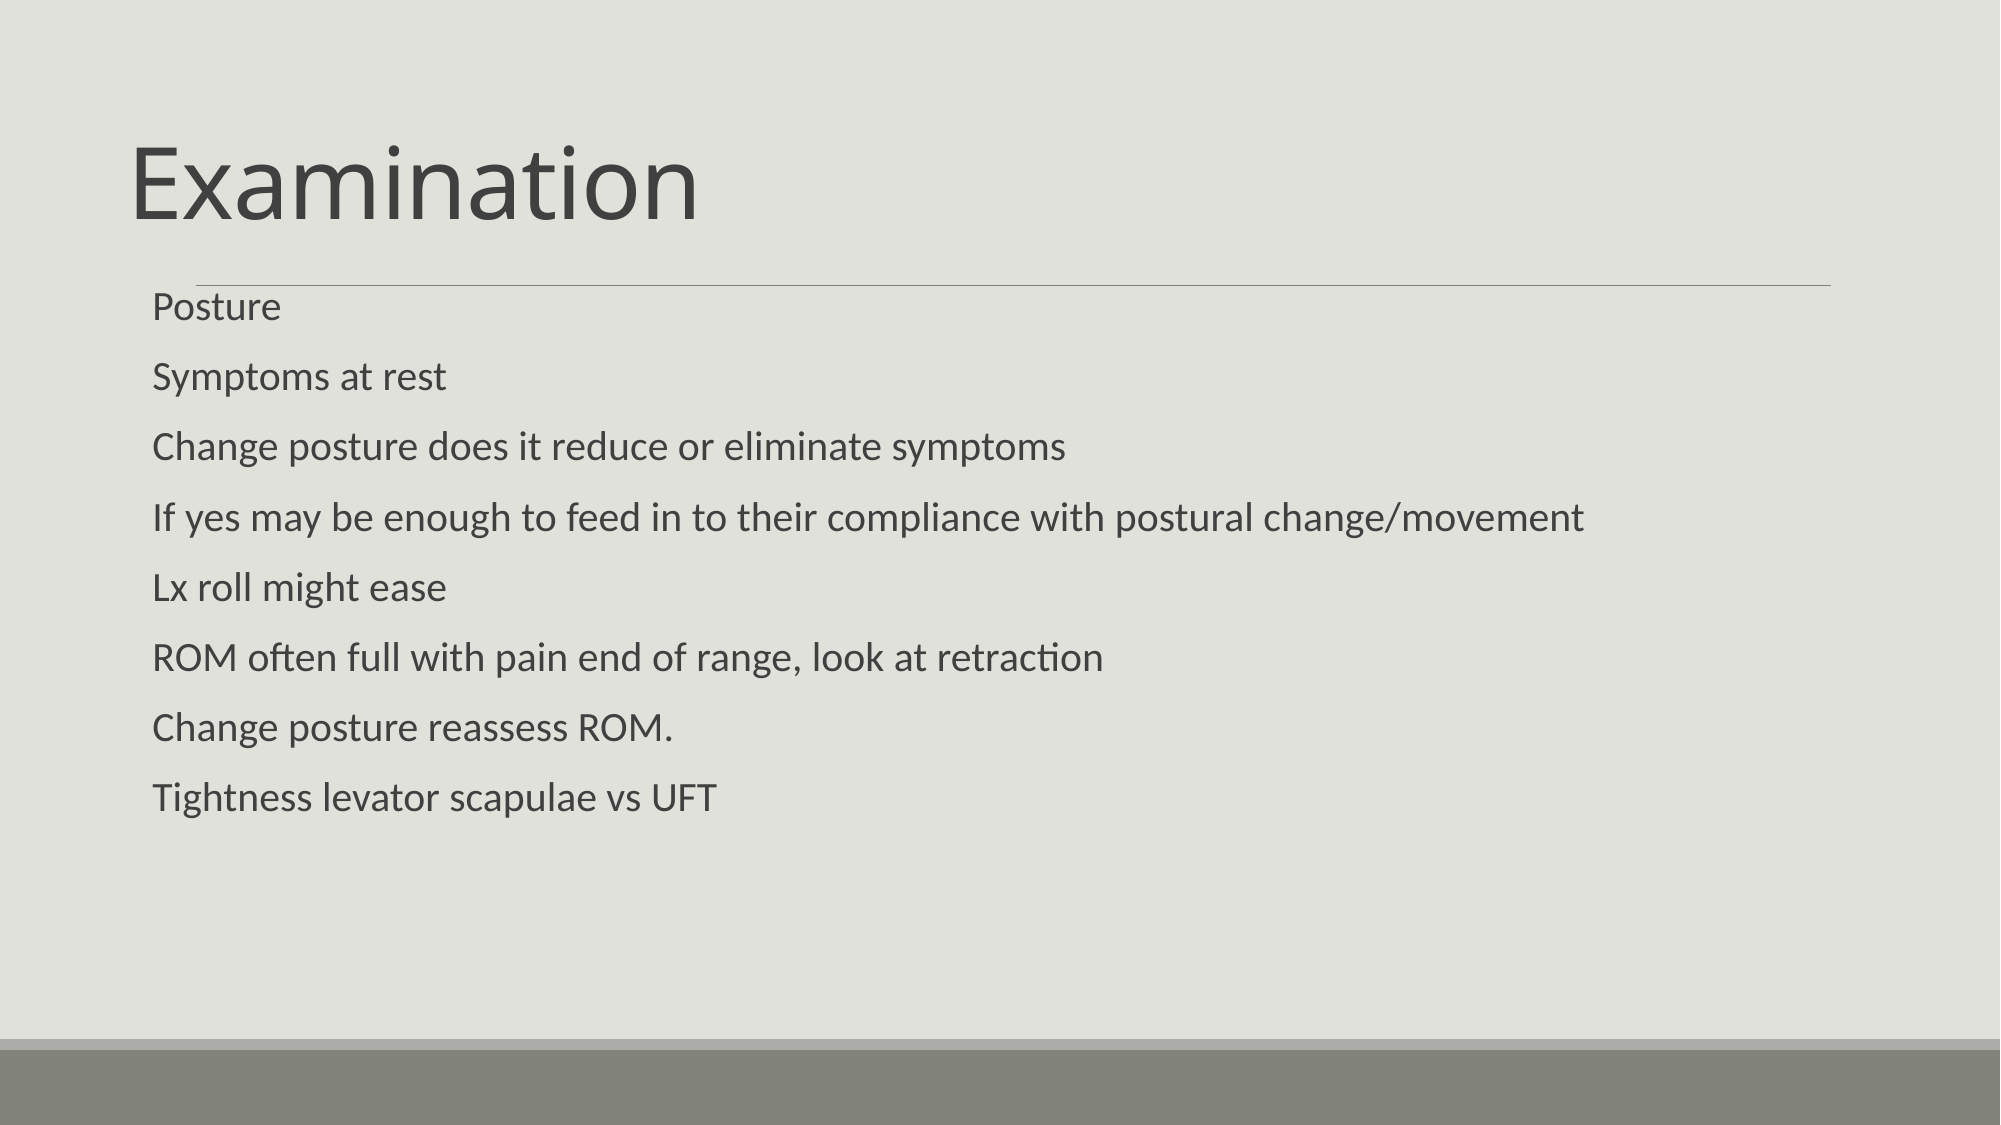

# Examination
Posture
Symptoms at rest
Change posture does it reduce or eliminate symptoms
If yes may be enough to feed in to their compliance with postural change/movement
Lx roll might ease
ROM often full with pain end of range, look at retraction
Change posture reassess ROM.
Tightness levator scapulae vs UFT